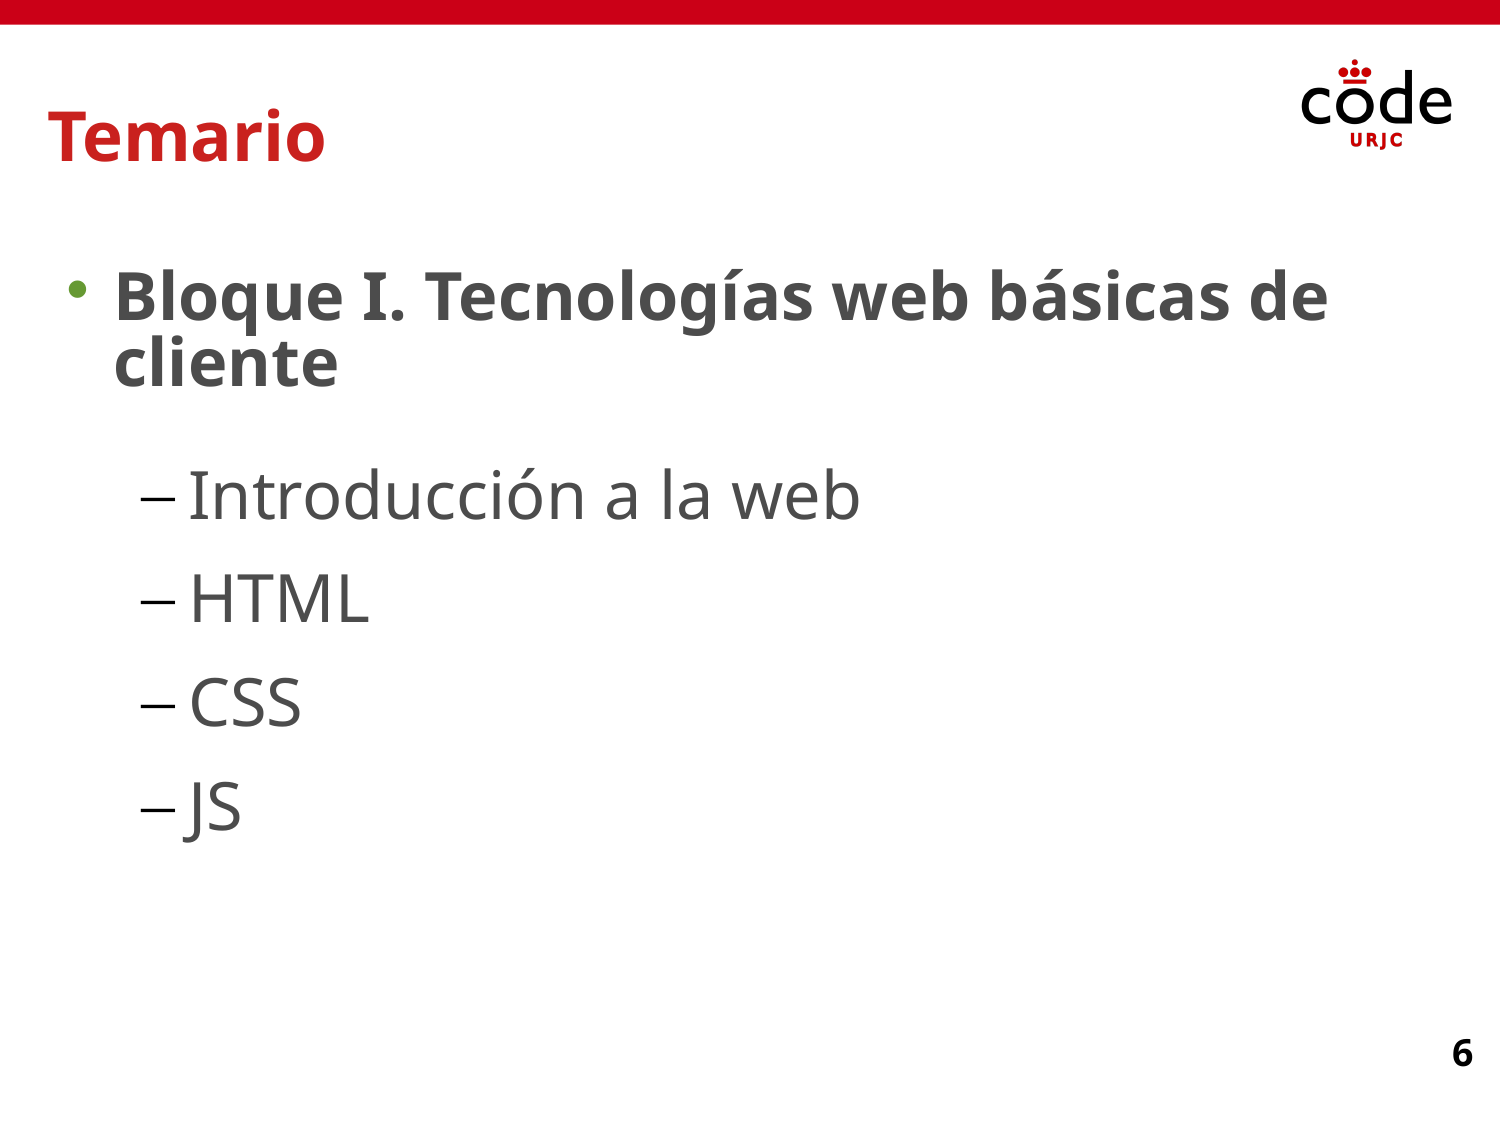

# Temario
Bloque I. Tecnologías web básicas de cliente
Introducción a la web
HTML
CSS
JS
6